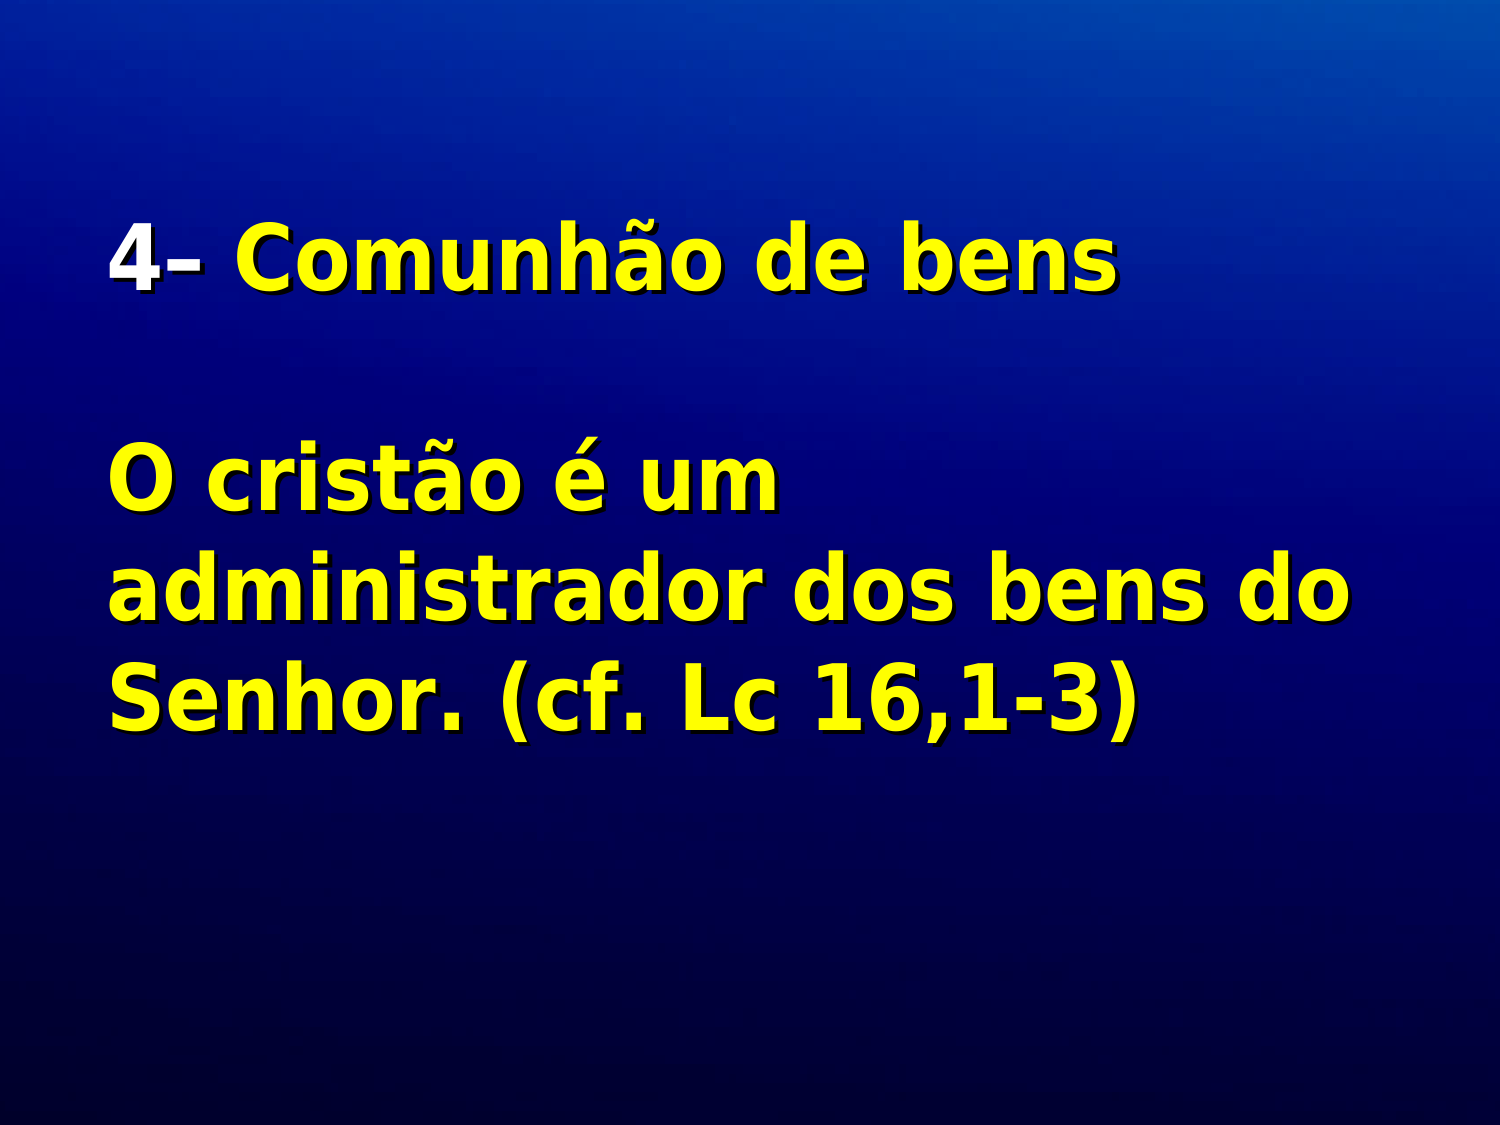

4– Comunhão de bens
O cristão é um administrador dos bens do Senhor. (cf. Lc 16,1-3)